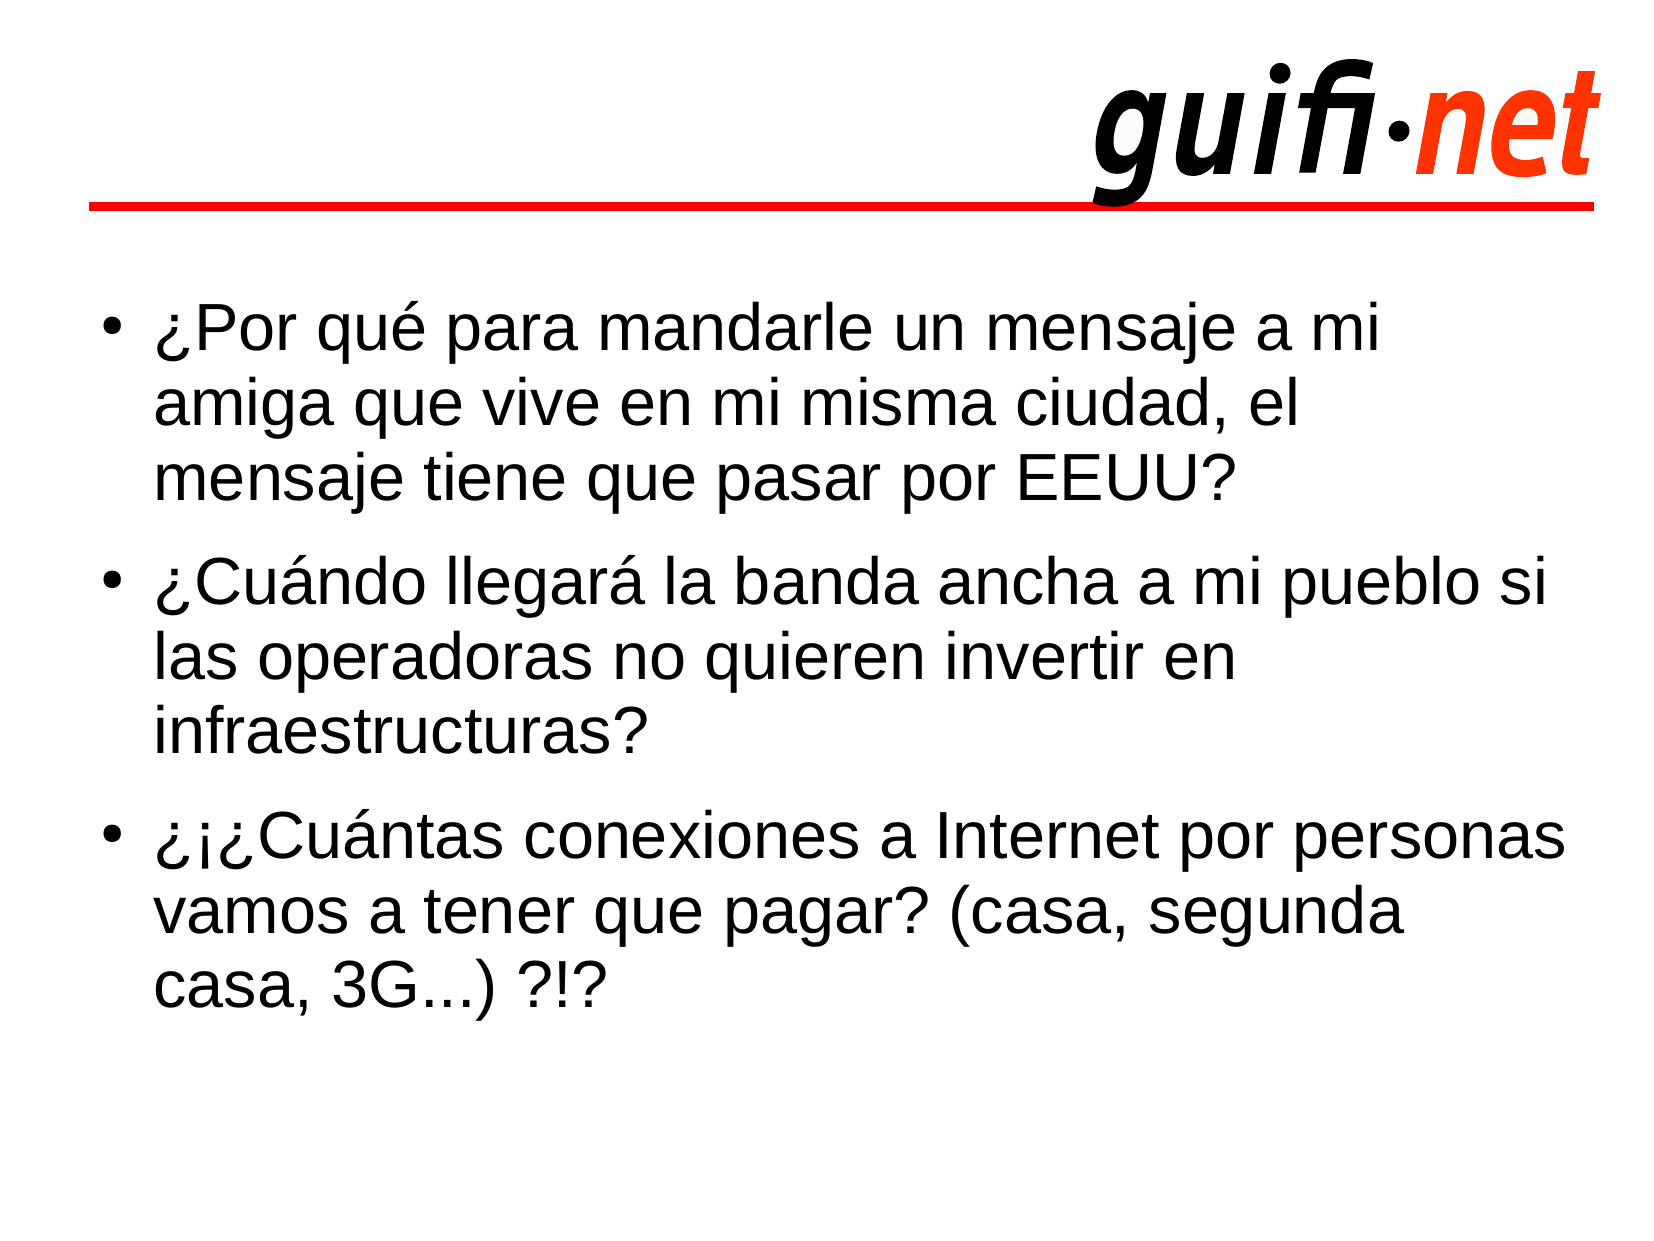

#
¿Por qué para mandarle un mensaje a mi amiga que vive en mi misma ciudad, el mensaje tiene que pasar por EEUU?
¿Cuándo llegará la banda ancha a mi pueblo si las operadoras no quieren invertir en infraestructuras?
¿¡¿Cuántas conexiones a Internet por personas vamos a tener que pagar? (casa, segunda casa, 3G...) ?!?